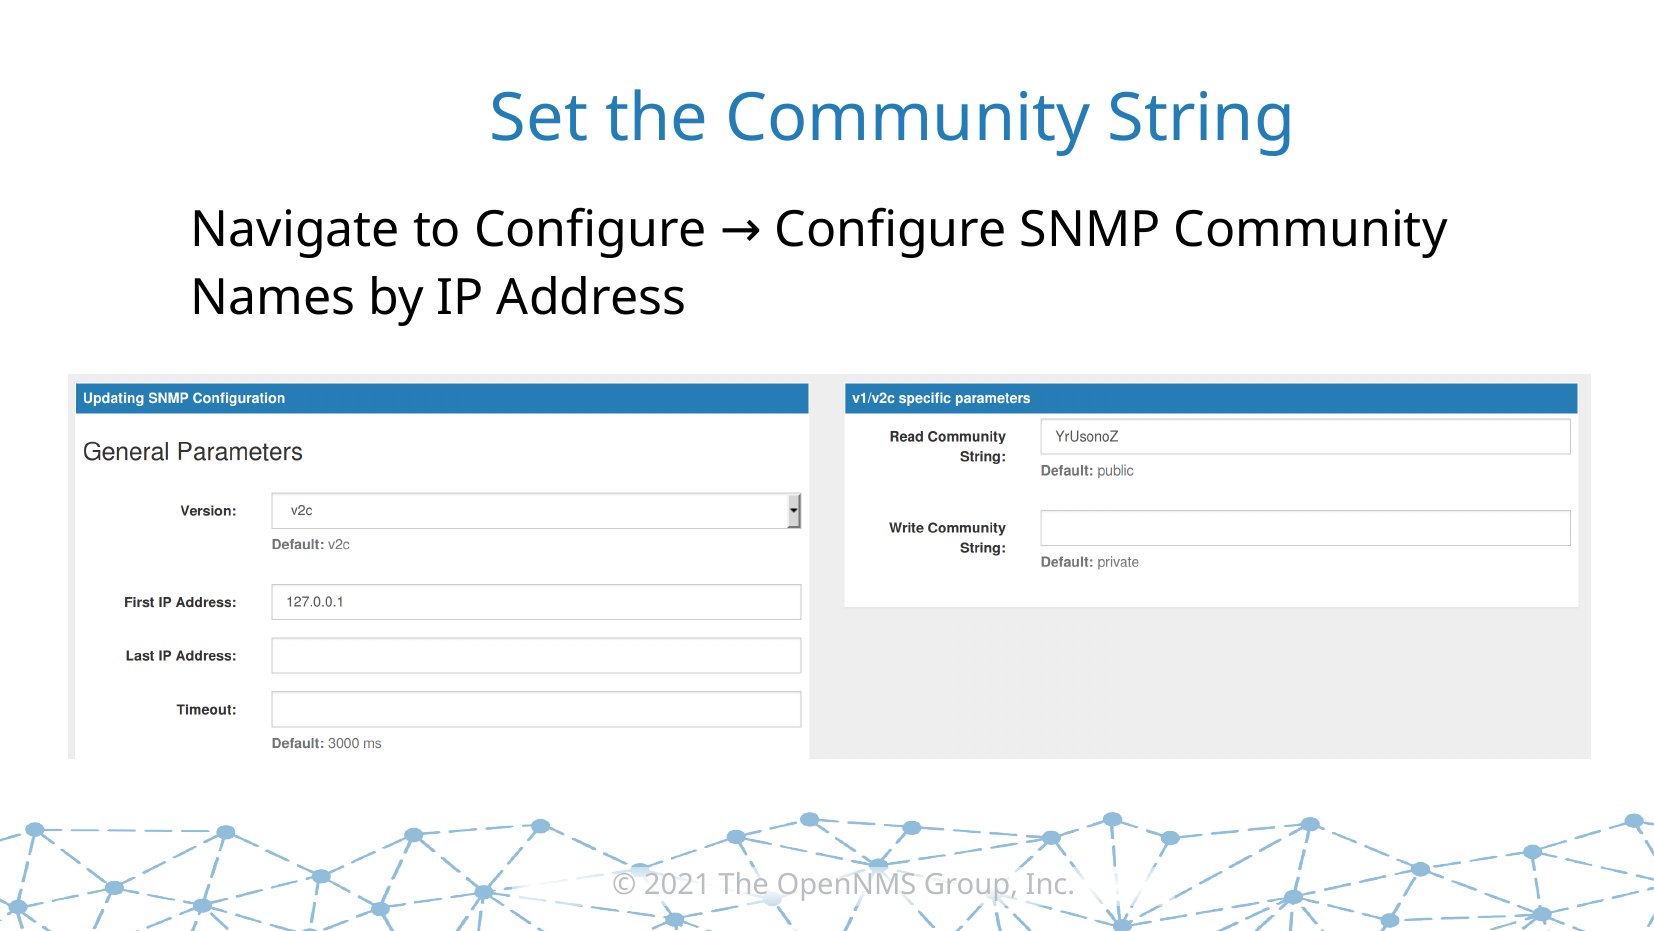

# Set the Community String
Navigate to Configure → Configure SNMP Community Names by IP Address